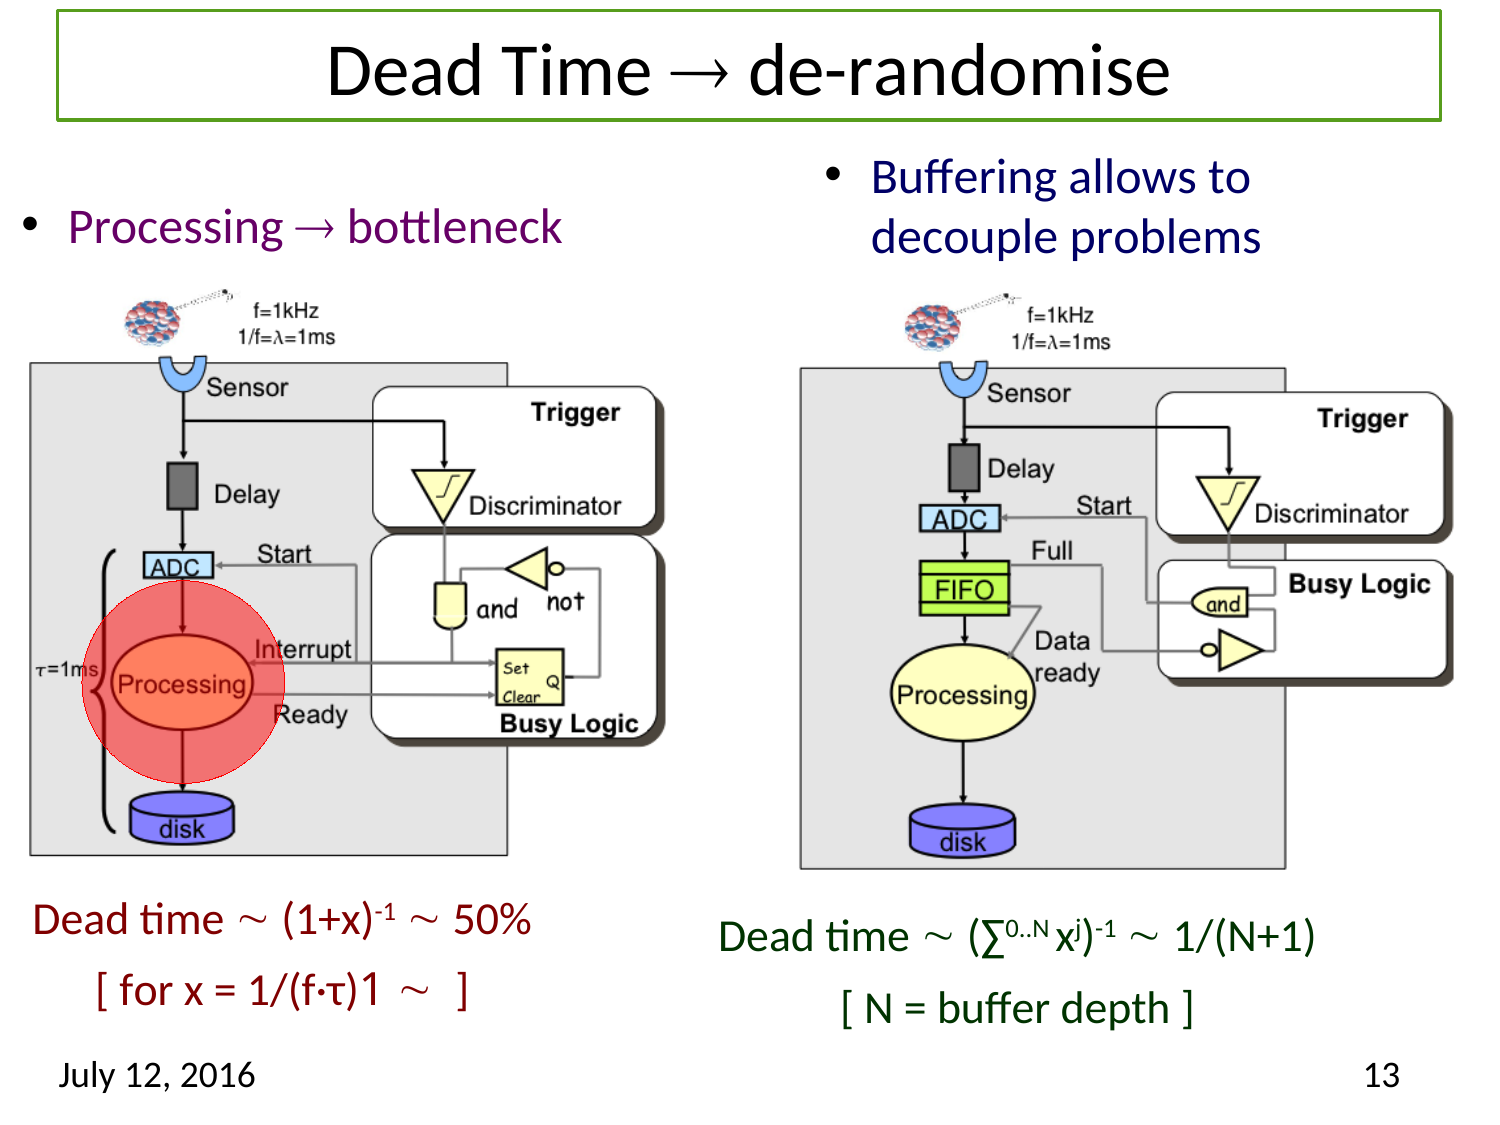

# Dead Time  de-randomise
Buffering allows to decouple problems
Processing  bottleneck
Dead time ~ (1+x)-1 ~ 50%
[ for x = 1/(f·τ)‏ ~ 1 ]
Dead time ~ (∑0..N xj)-1 ~ 1/(N+1)
[ N = buffer depth ]
13